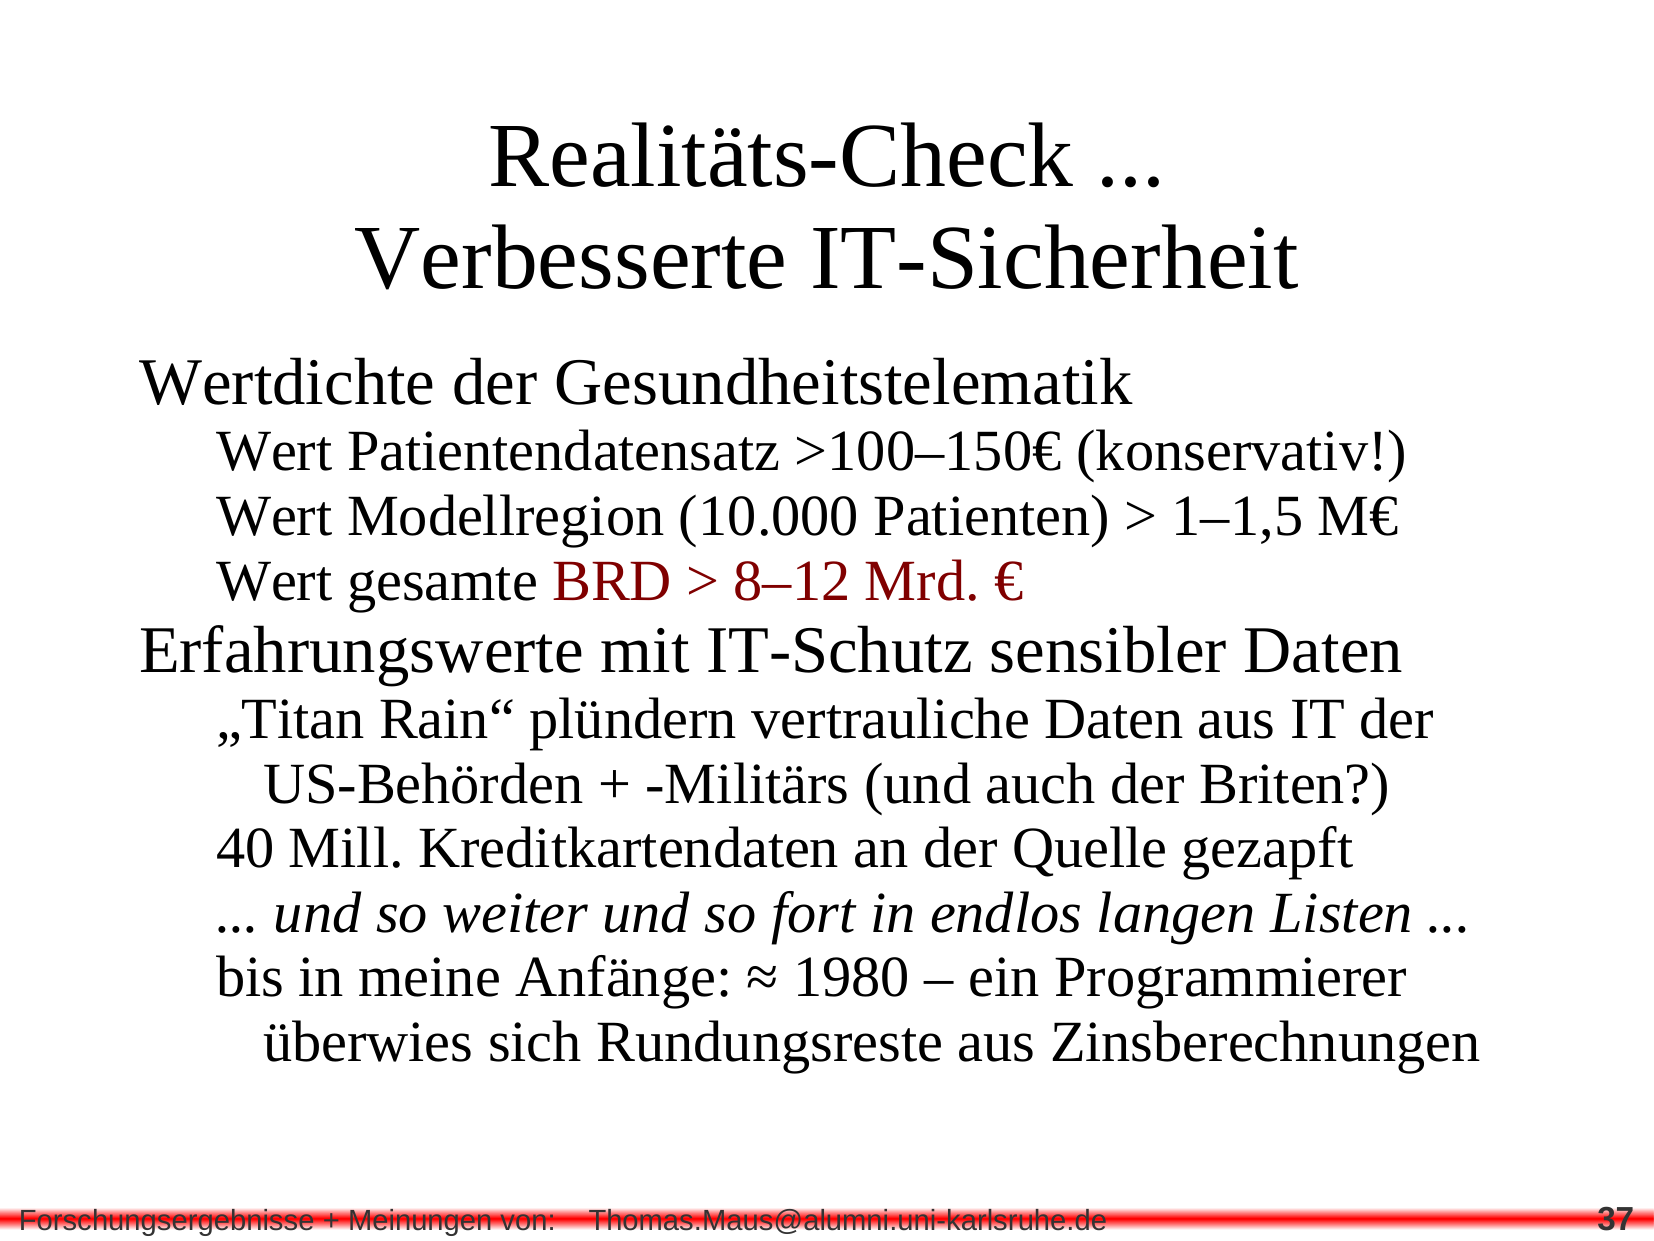

# Realitäts-Check ... Verbesserte IT-Sicherheit
Wertdichte der Gesundheitstelematik
Wert Patientendatensatz >100–150€ (konservativ!)
Wert Modellregion (10.000 Patienten) > 1–1,5 M€
Wert gesamte BRD > 8–12 Mrd. €
Erfahrungswerte mit IT-Schutz sensibler Daten
„Titan Rain“ plündern vertrauliche Daten aus IT der US-Behörden + -Militärs (und auch der Briten?)
40 Mill. Kreditkartendaten an der Quelle gezapft
... und so weiter und so fort in endlos langen Listen ...
bis in meine Anfänge: ≈ 1980 – ein Programmierer überwies sich Rundungsreste aus Zinsberechnungen